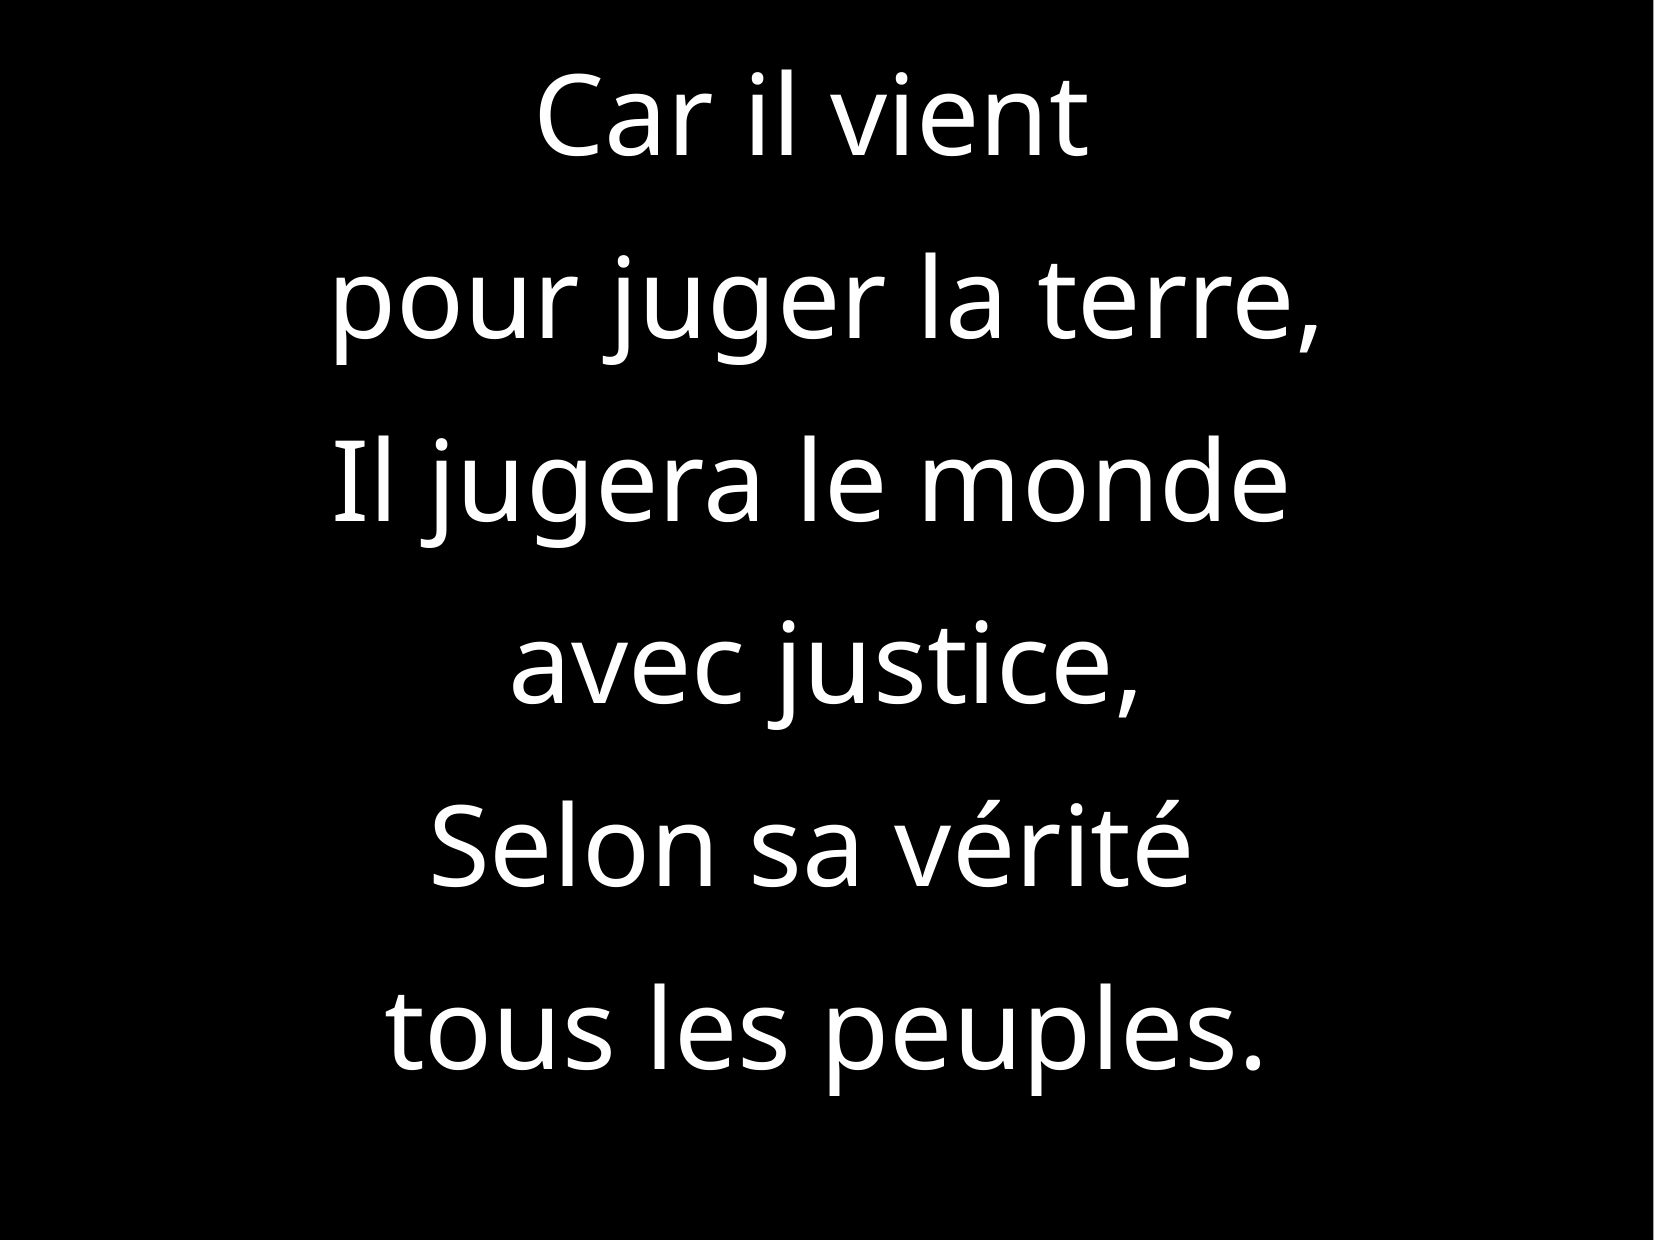

# Car il vient
pour juger la terre,
Il jugera le monde
avec justice,
Selon sa vérité
tous les peuples.